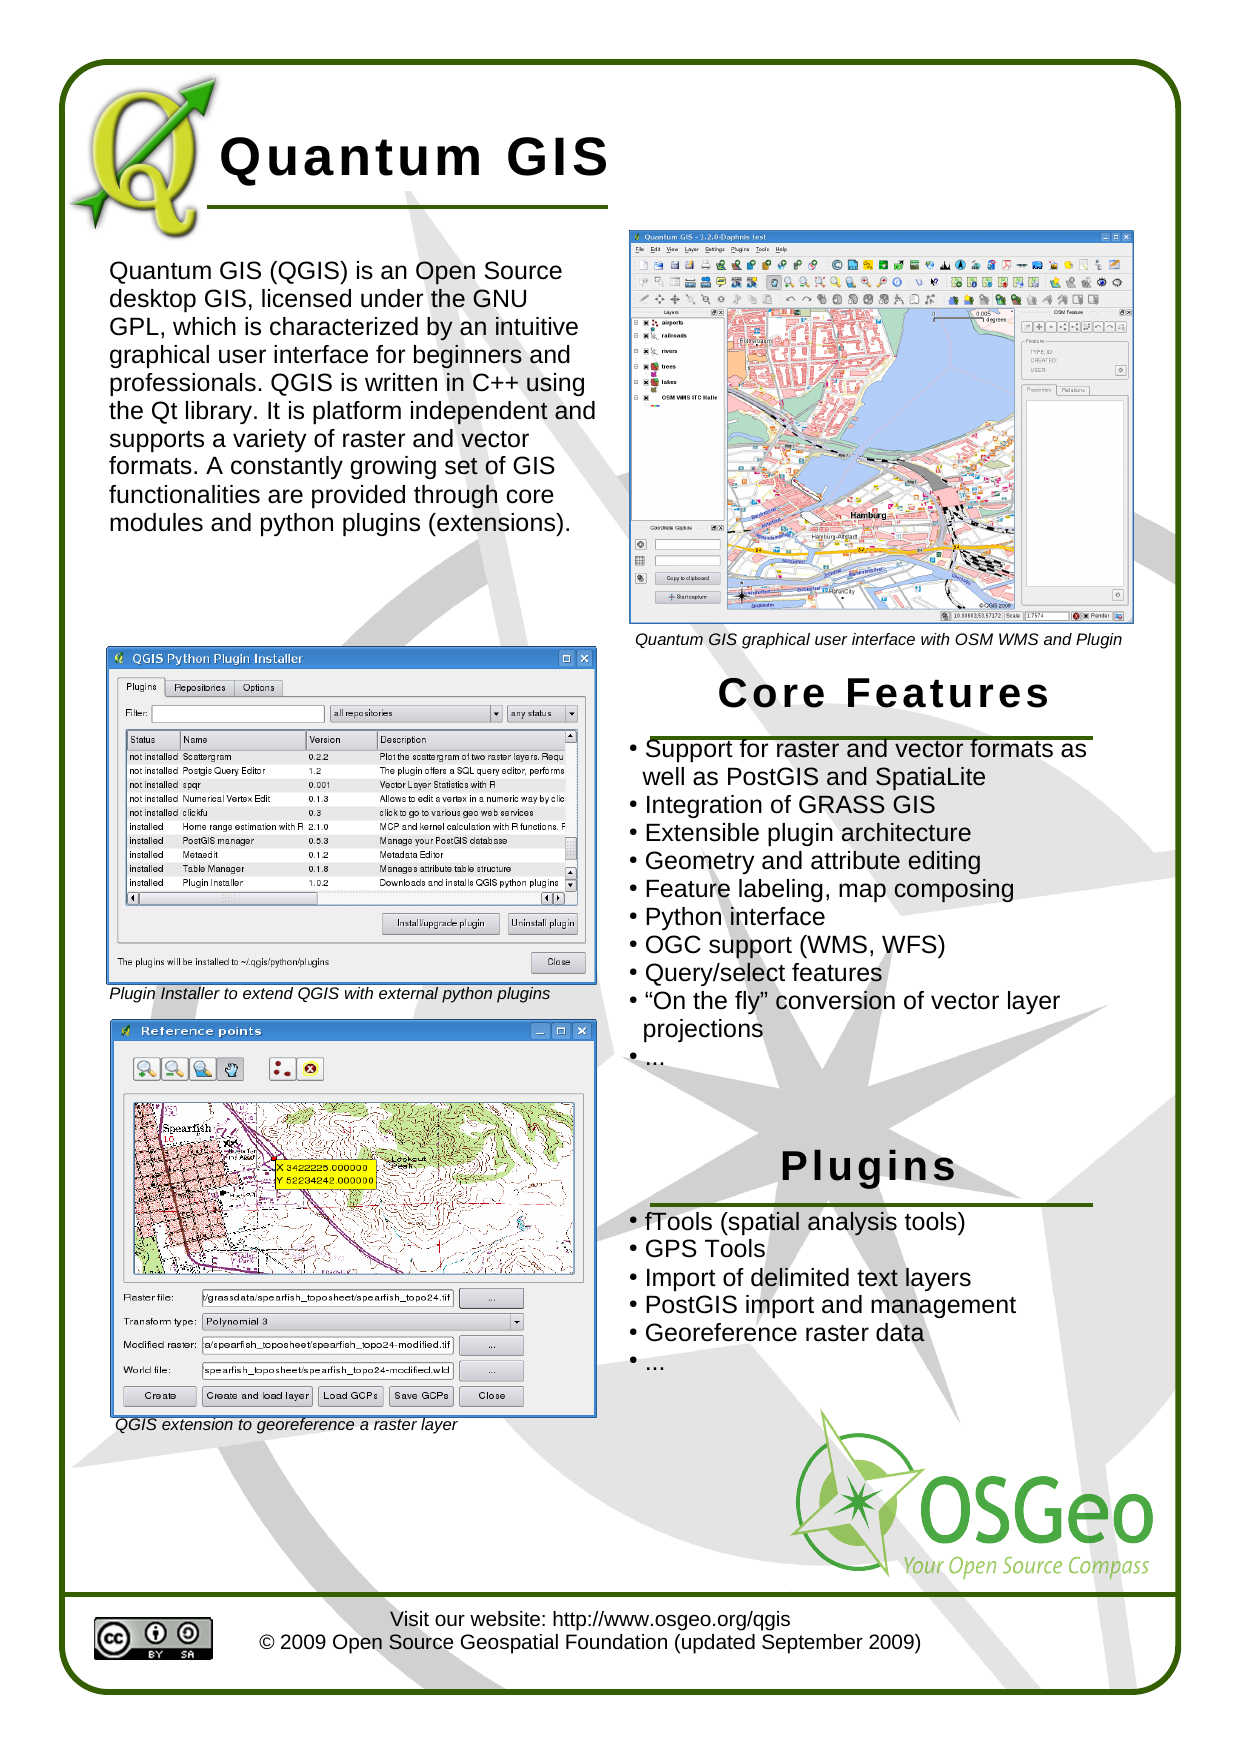

Quantum GIS
Quantum GIS (QGIS) is an Open Source desktop GIS, licensed under the GNU
GPL, which is characterized by an intuitive graphical user interface for beginners and professionals. QGIS is written in C++ using the Qt library. It is platform independent and supports a variety of raster and vector formats. A constantly growing set of GIS functionalities are provided through core modules and python plugins (extensions).
Quantum GIS graphical user interface with OSM WMS and Plugin
 Core Features
 Support for raster and vector formats as
 well as PostGIS and SpatiaLite
 Integration of GRASS GIS
 Extensible plugin architecture
 Geometry and attribute editing
 Feature labeling, map composing
 Python interface
 OGC support (WMS, WFS)
 Query/select features
 “On the fly” conversion of vector layer
 projections
 ...
Plugin Installer to extend QGIS with external python plugins
Plugins
 fTools (spatial analysis tools)
 GPS Tools
 Import of delimited text layers
 PostGIS import and management
 Georeference raster data
 ...
QGIS extension to georeference a raster layer